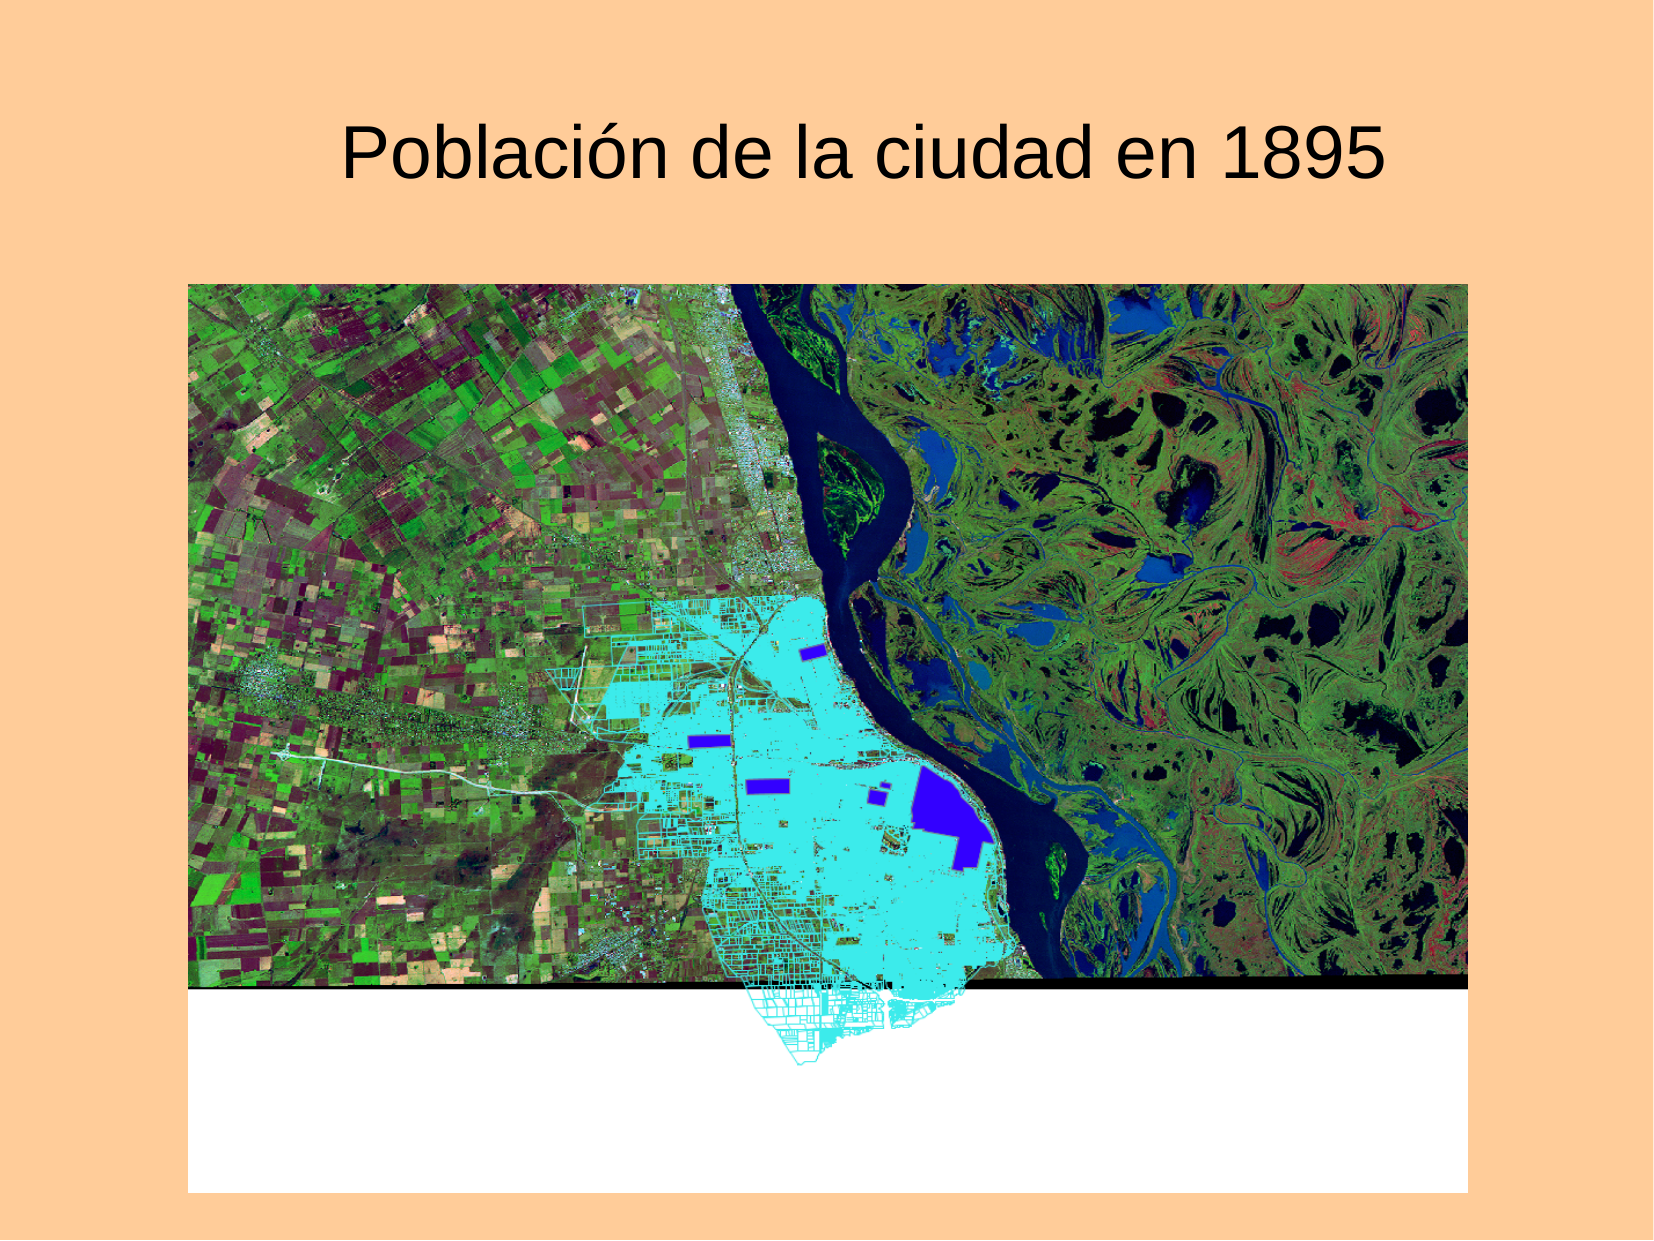

# Población de la ciudad en 1895